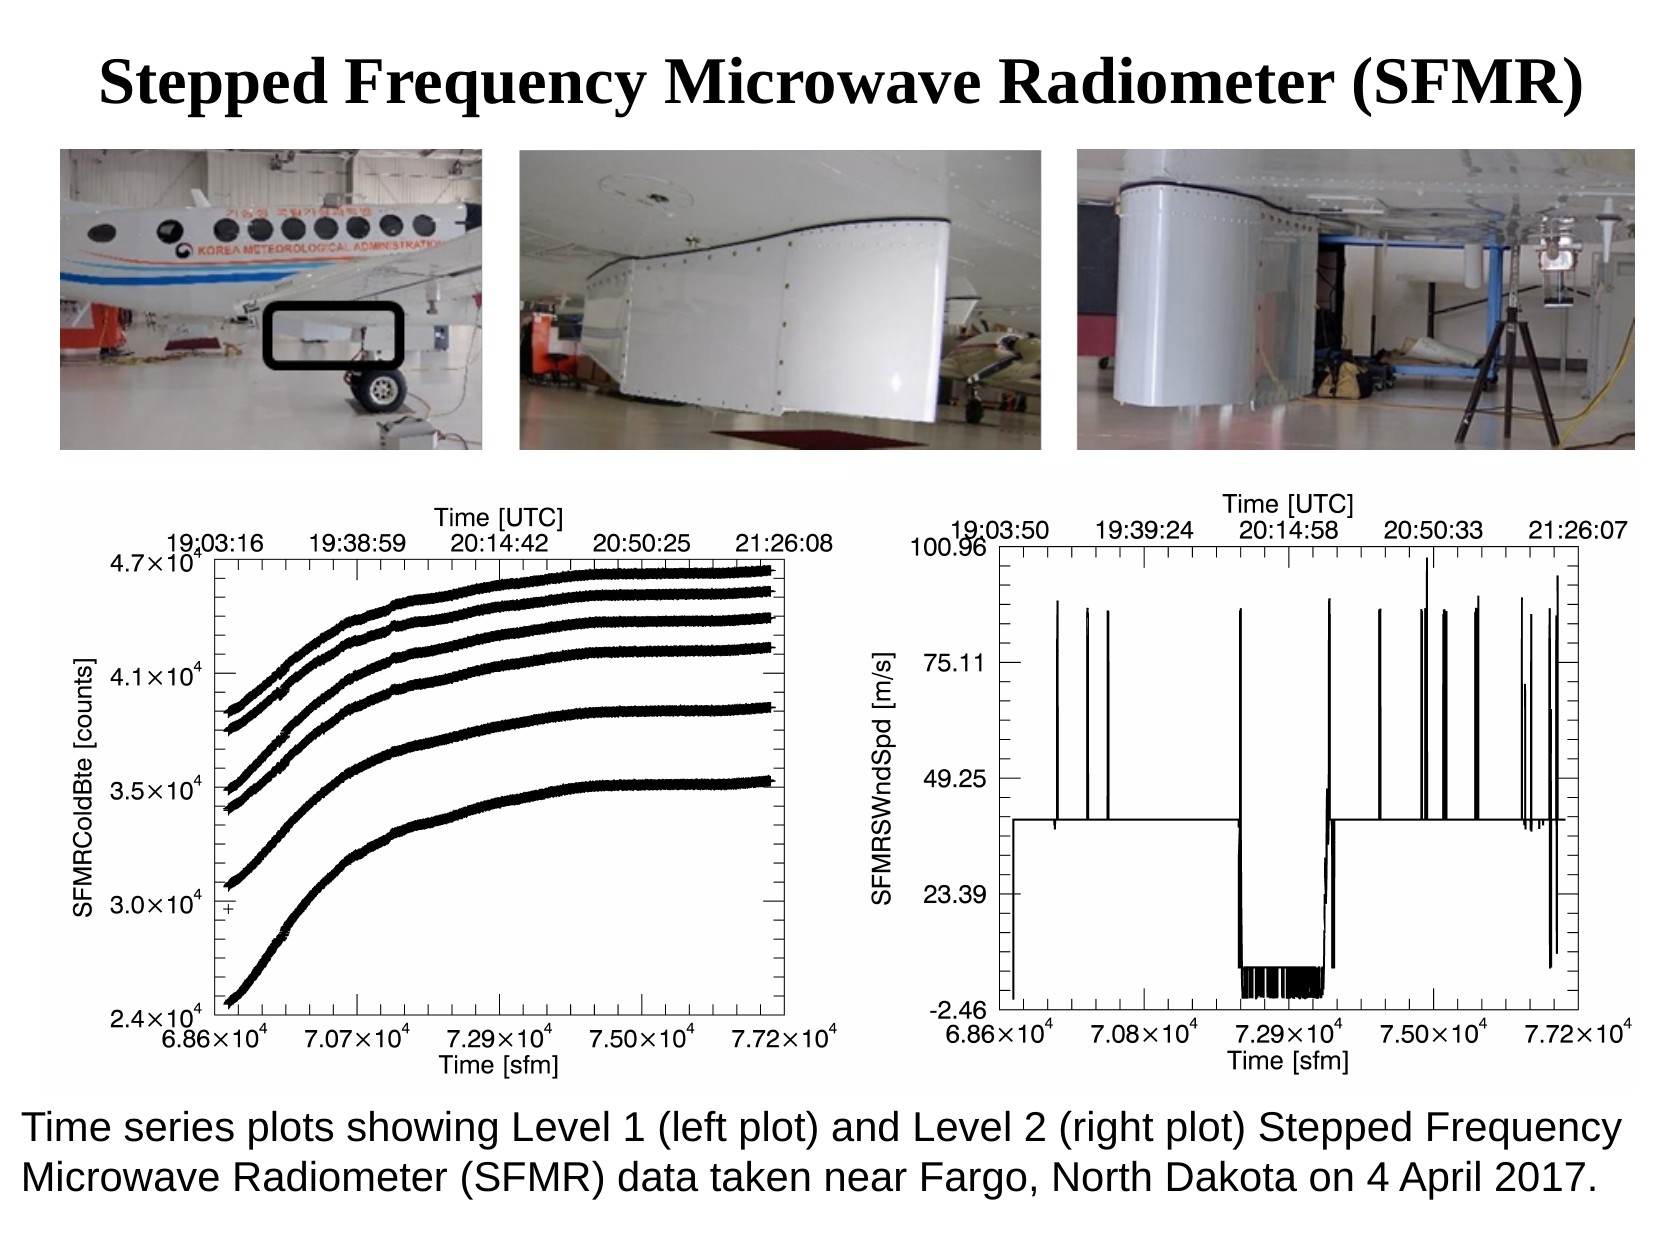

# Stepped Frequency Microwave Radiometer (SFMR)
Time series plots showing Level 1 (left plot) and Level 2 (right plot) Stepped Frequency Microwave Radiometer (SFMR) data taken near Fargo, North Dakota on 4 April 2017.